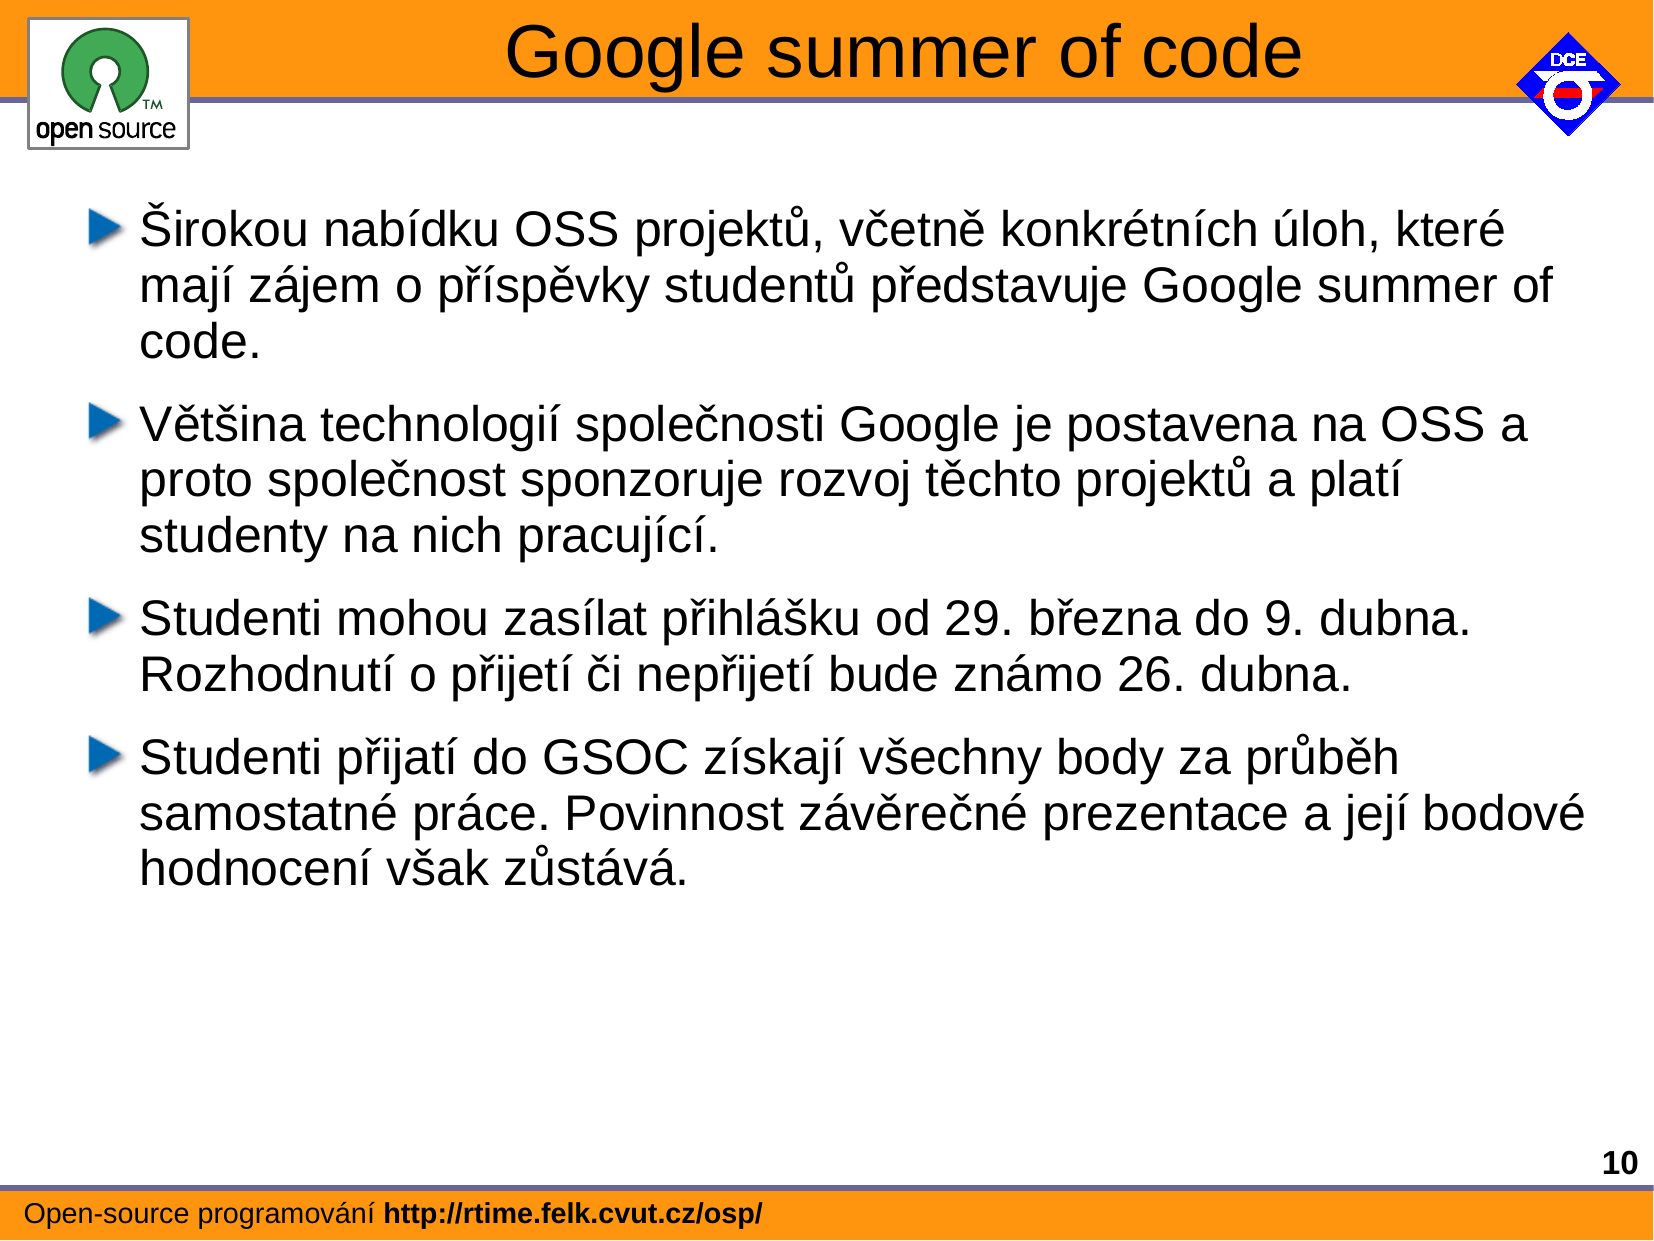

# Google summer of code
Širokou nabídku OSS projektů, včetně konkrétních úloh, které mají zájem o příspěvky studentů představuje Google summer of code.
Většina technologií společnosti Google je postavena na OSS a proto společnost sponzoruje rozvoj těchto projektů a platí studenty na nich pracující.
Studenti mohou zasílat přihlášku od 29. března do 9. dubna. Rozhodnutí o přijetí či nepřijetí bude známo 26. dubna.
Studenti přijatí do GSOC získají všechny body za průběh samostatné práce. Povinnost závěrečné prezentace a její bodové hodnocení však zůstává.